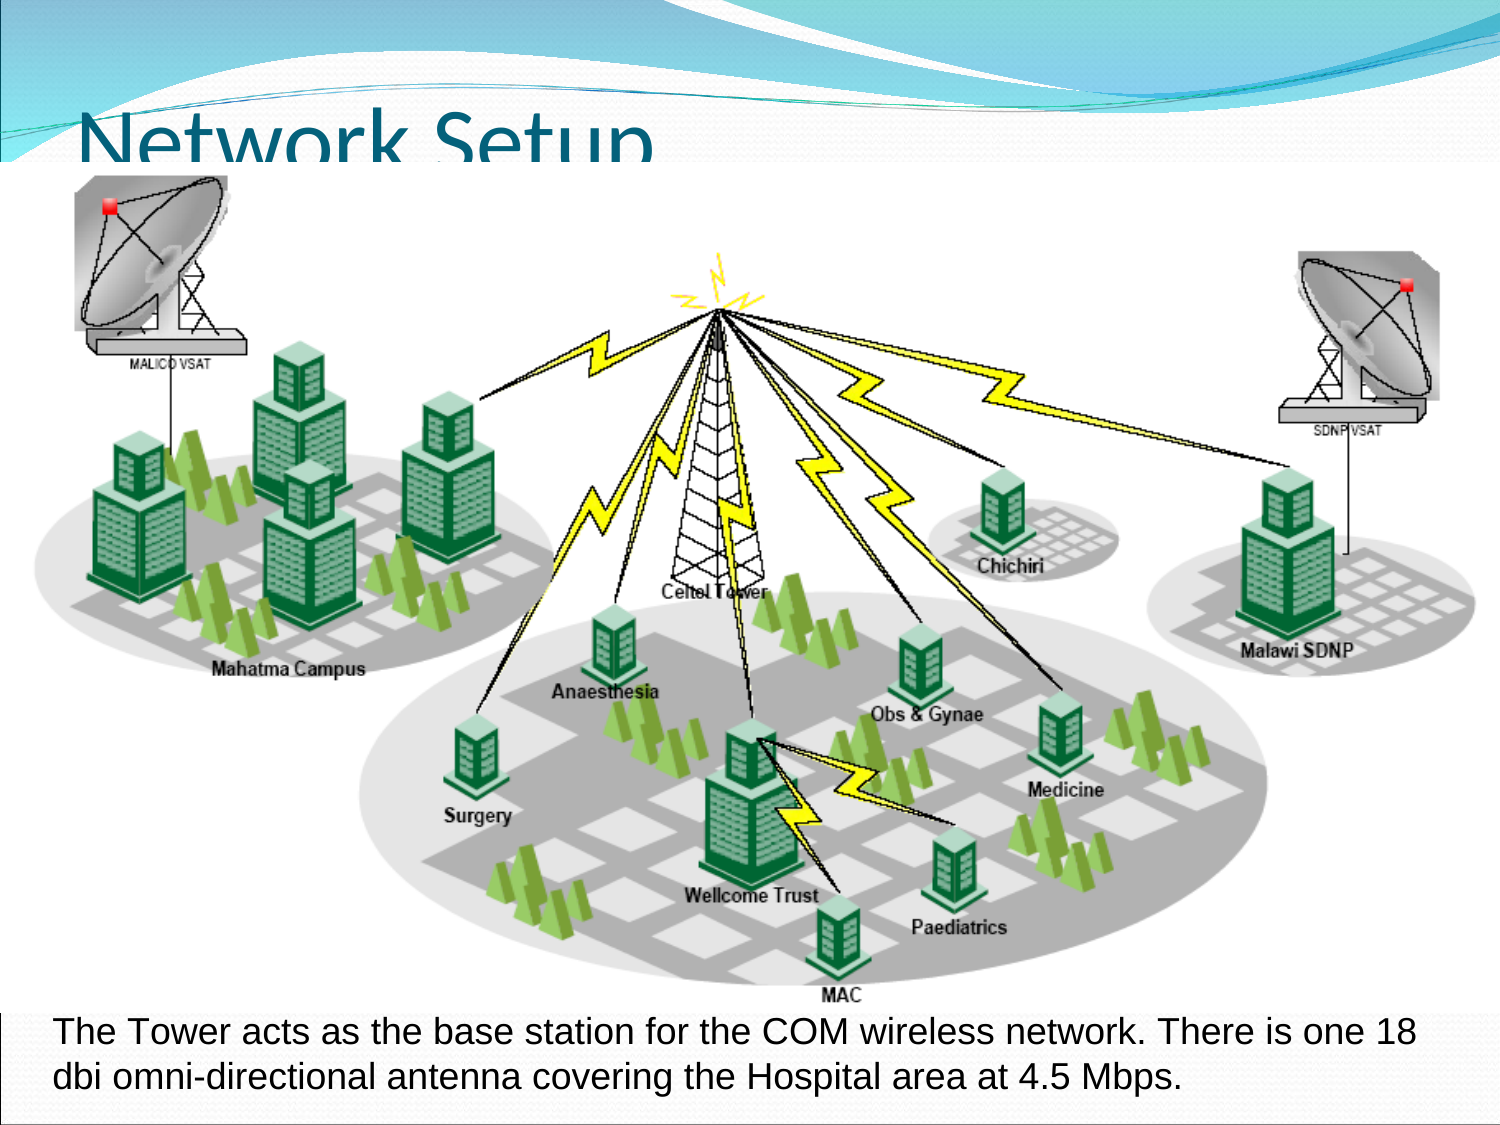

# Network Setup
The Tower acts as the base station for the COM wireless network. There is one 18 dbi omni-directional antenna covering the Hospital area at 4.5 Mbps.